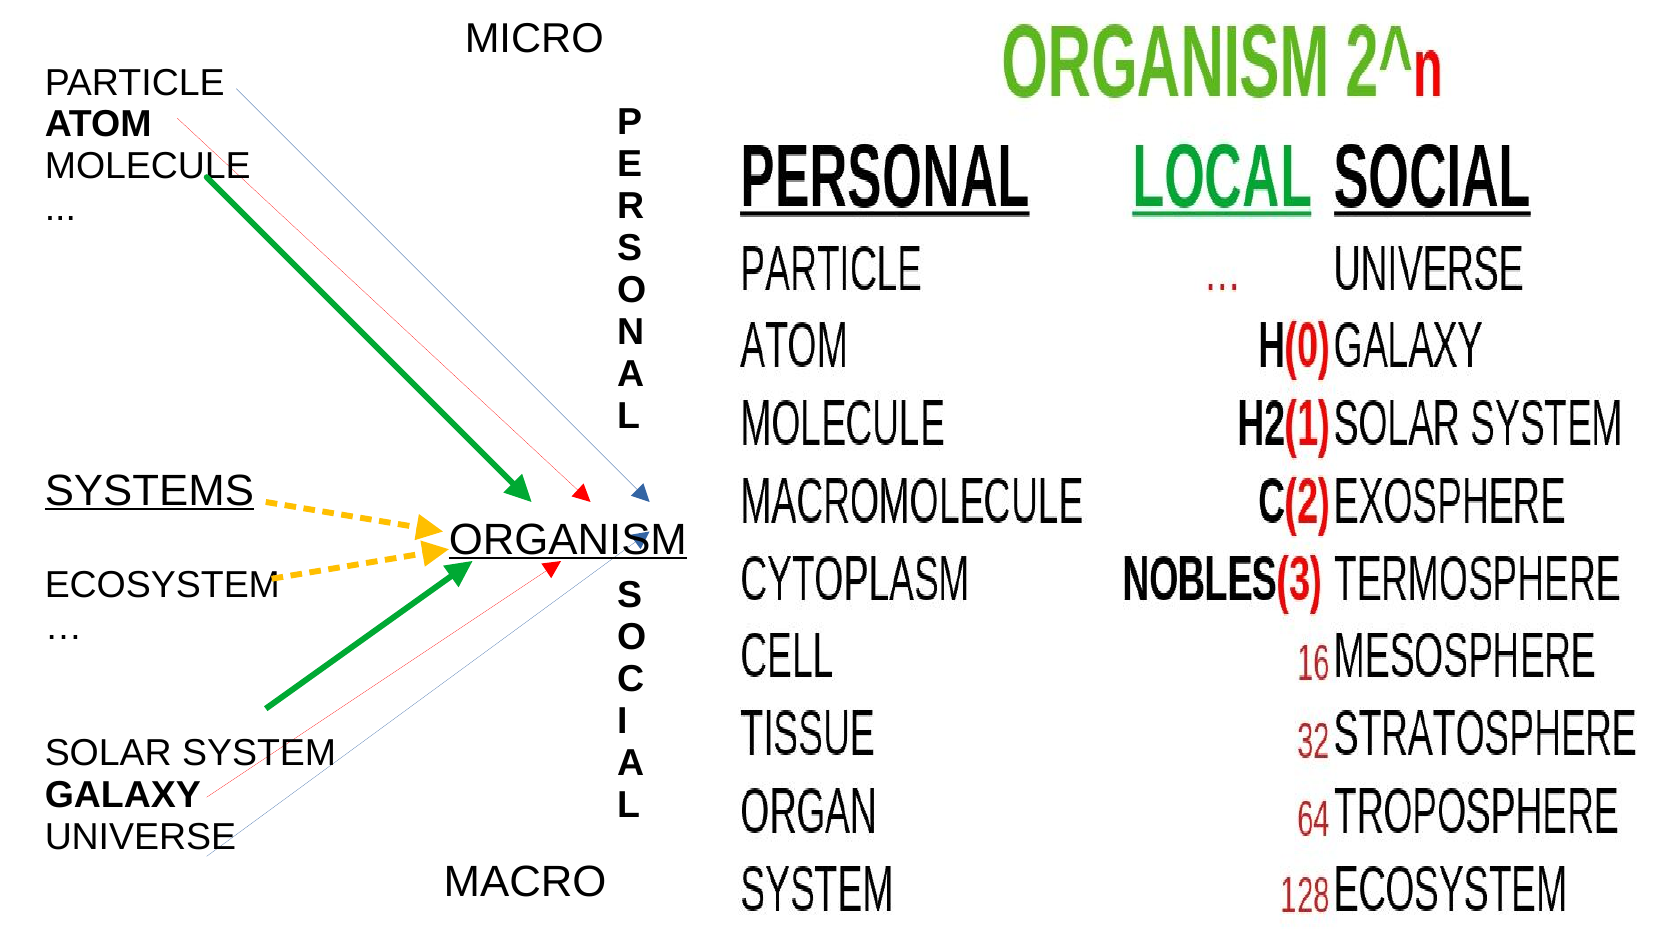

MICRO
PARTICLE
ATOM
MOLECULE
...
SYSTEMS
 ORGANISM
ECOSYSTEM
…
SOLAR SYSTEM
GALAXY
UNIVERSE
 MACRO
P
E
R
S
O
N
A
L
S
O
C
I
A
L